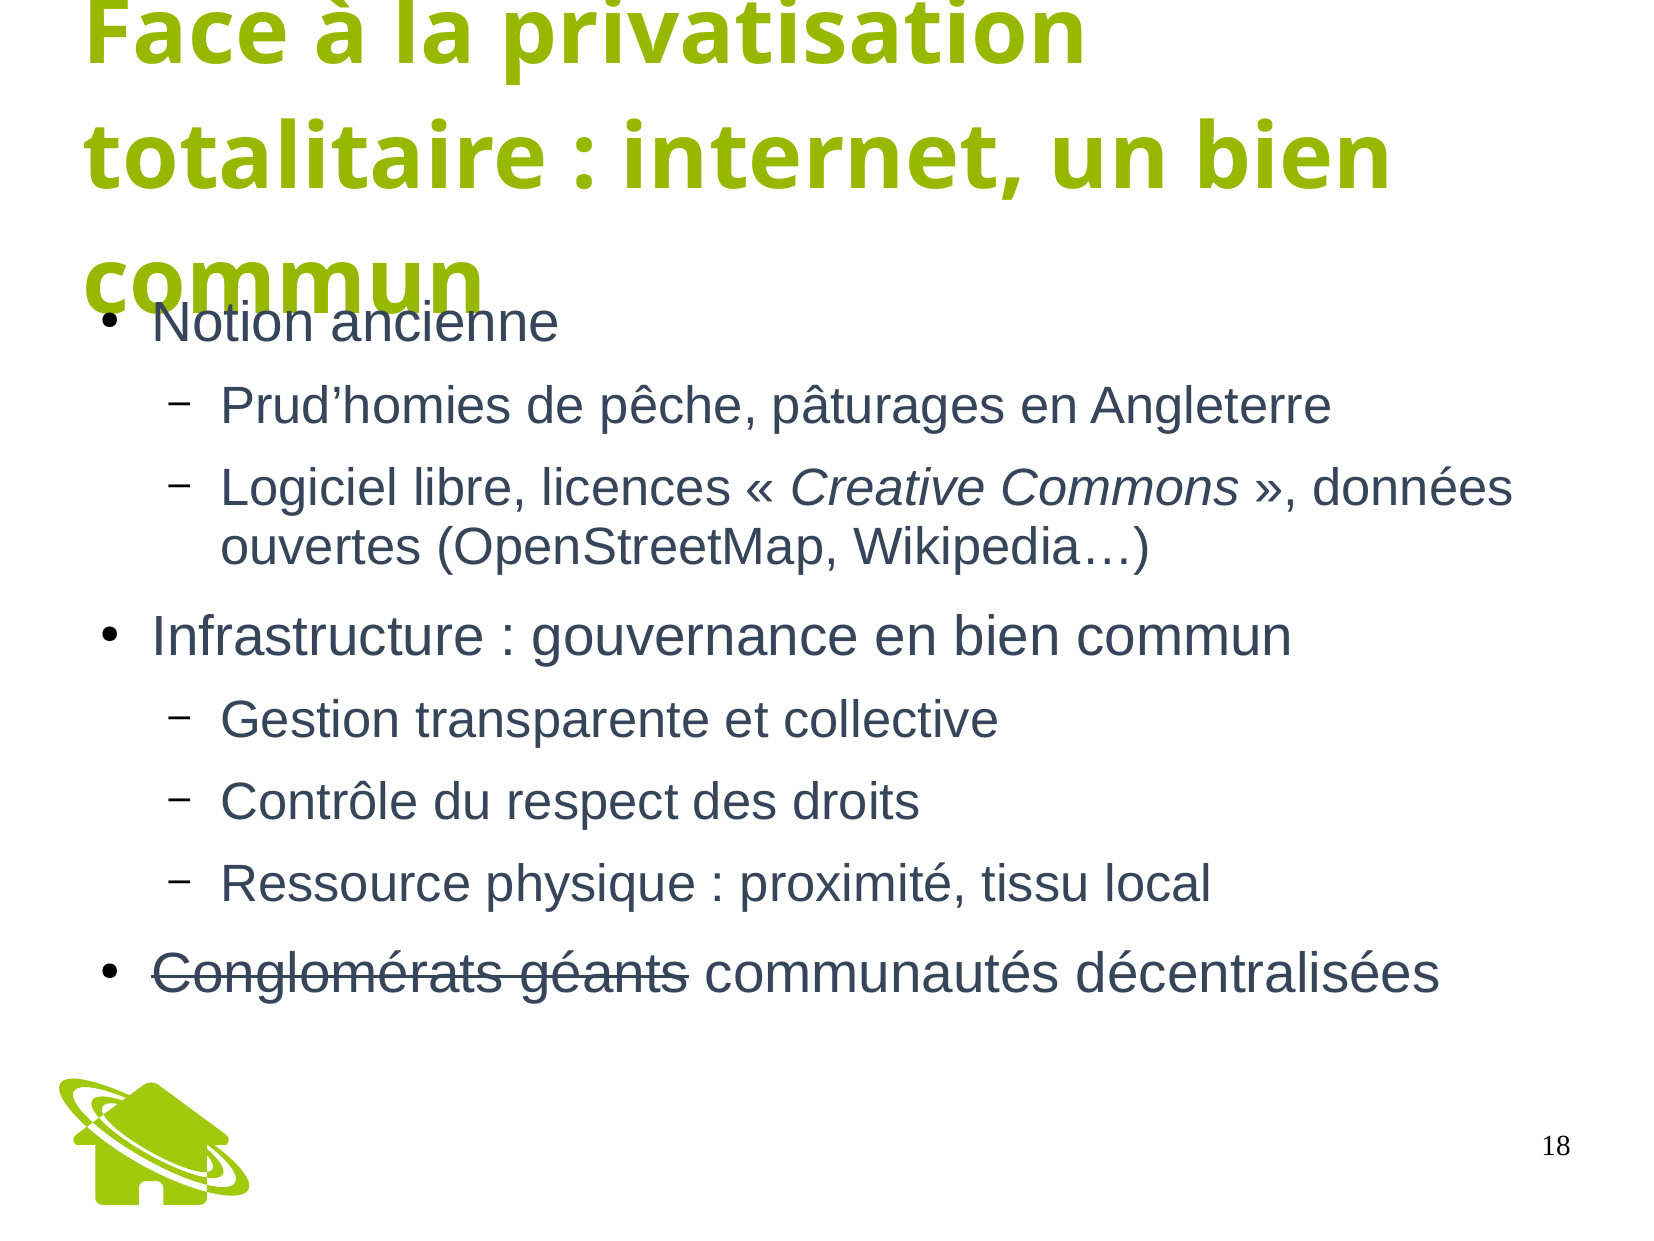

# Face à la privatisation totalitaire : internet, un bien commun
Notion ancienne
Prud’homies de pêche, pâturages en Angleterre
Logiciel libre, licences « Creative Commons », données ouvertes (OpenStreetMap, Wikipedia…)
Infrastructure : gouvernance en bien commun
Gestion transparente et collective
Contrôle du respect des droits
Ressource physique : proximité, tissu local
Conglomérats géants communautés décentralisées
18